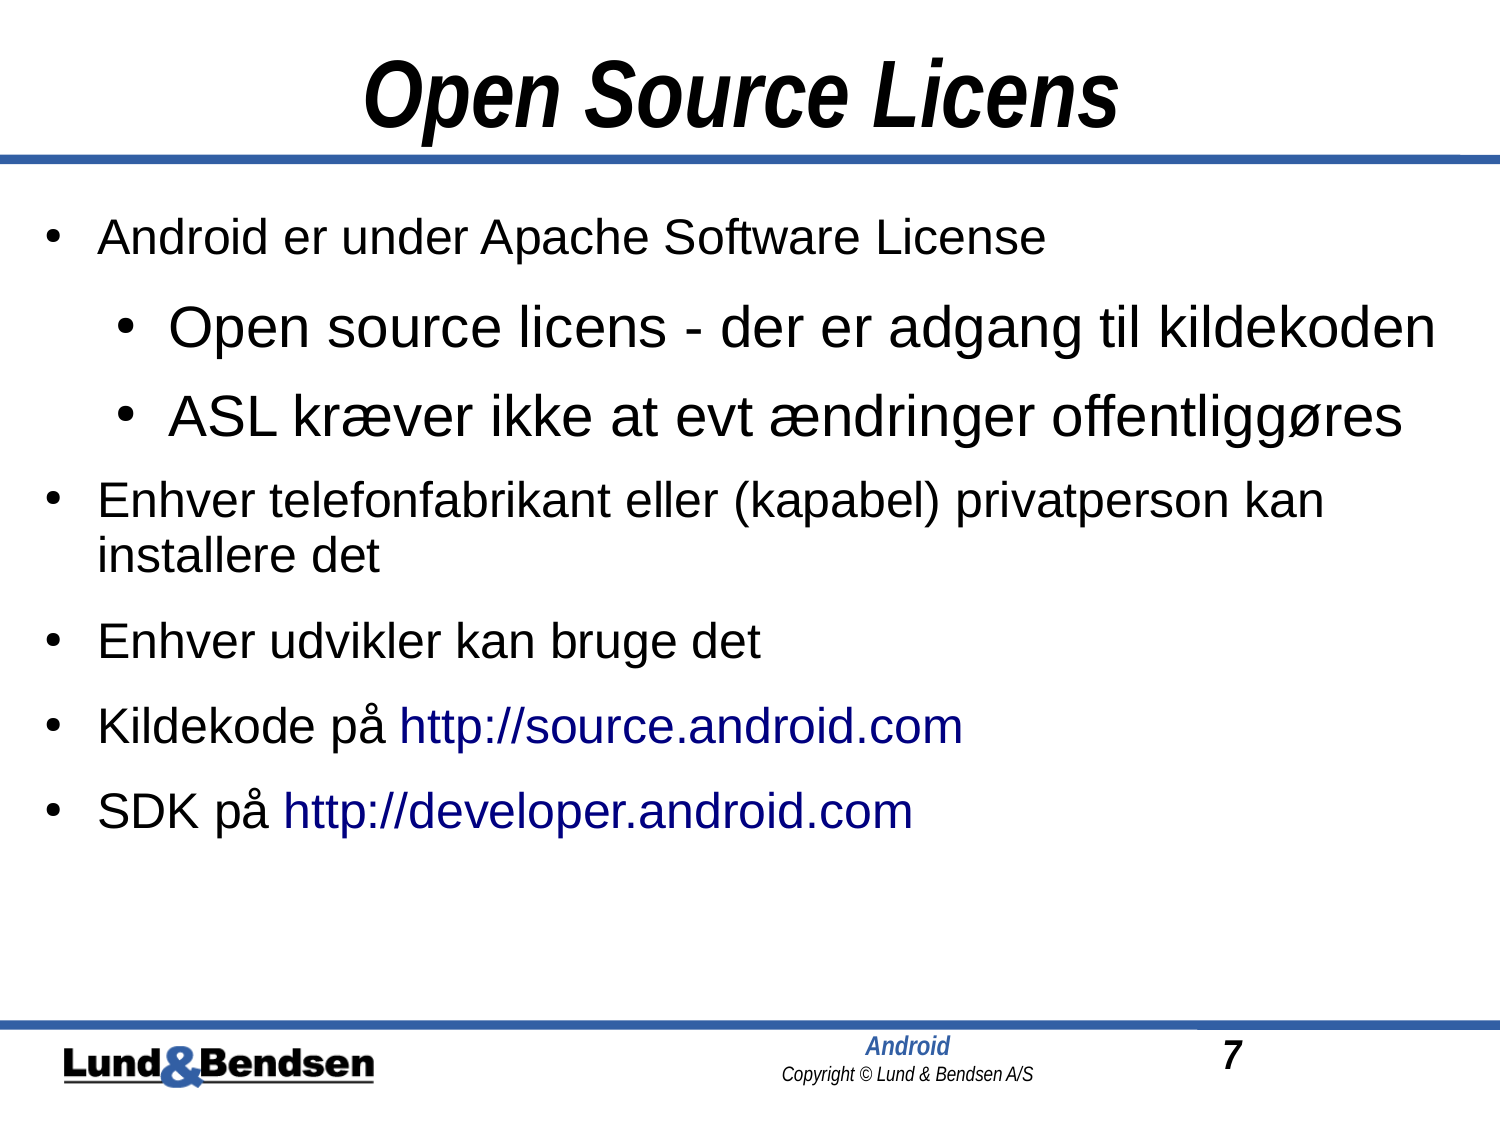

Open Source Licens
# Android er under Apache Software License
Open source licens - der er adgang til kildekoden
ASL kræver ikke at evt ændringer offentliggøres
Enhver telefonfabrikant eller (kapabel) privatperson kan installere det
Enhver udvikler kan bruge det
Kildekode på http://source.android.com
SDK på http://developer.android.com